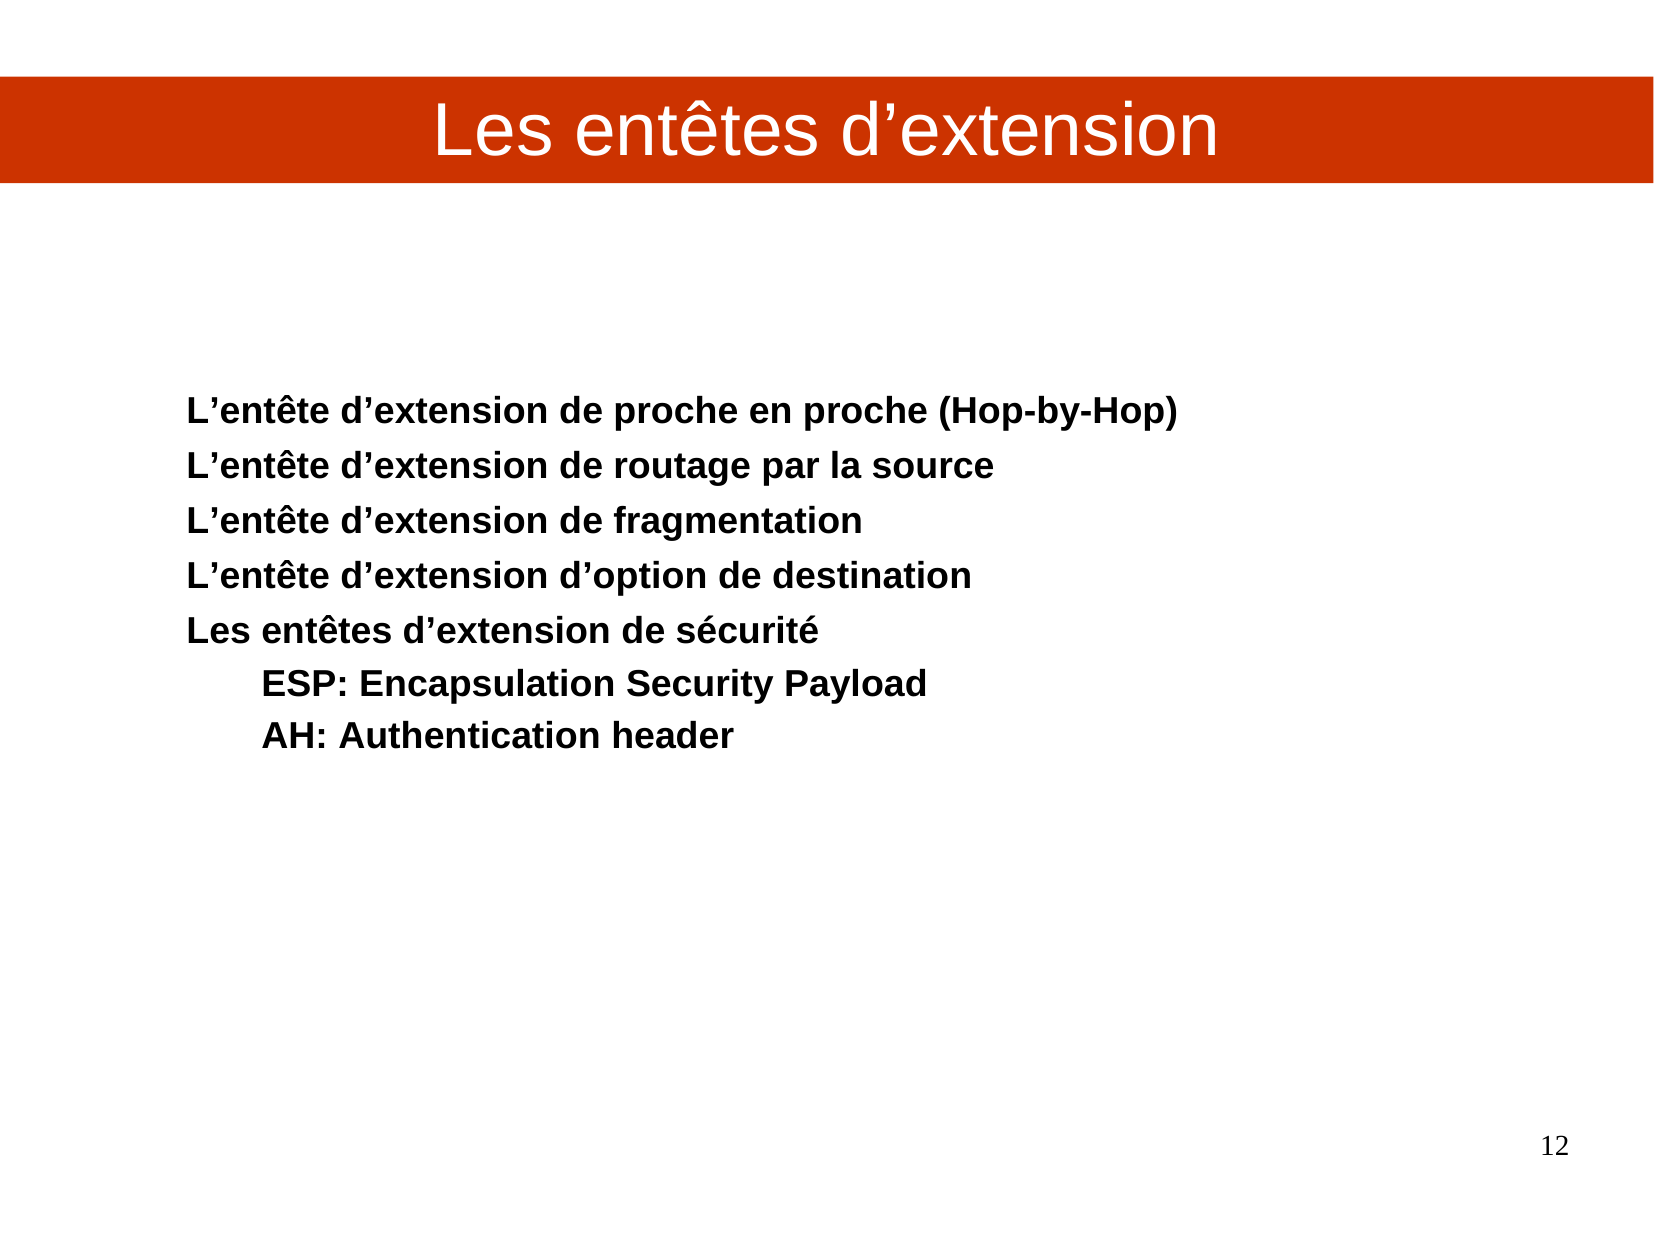

# Les entêtes d’extension
L’entête d’extension de proche en proche (Hop-by-Hop)‏
L’entête d’extension de routage par la source
L’entête d’extension de fragmentation
L’entête d’extension d’option de destination
Les entêtes d’extension de sécurité
ESP: Encapsulation Security Payload
AH: Authentication header